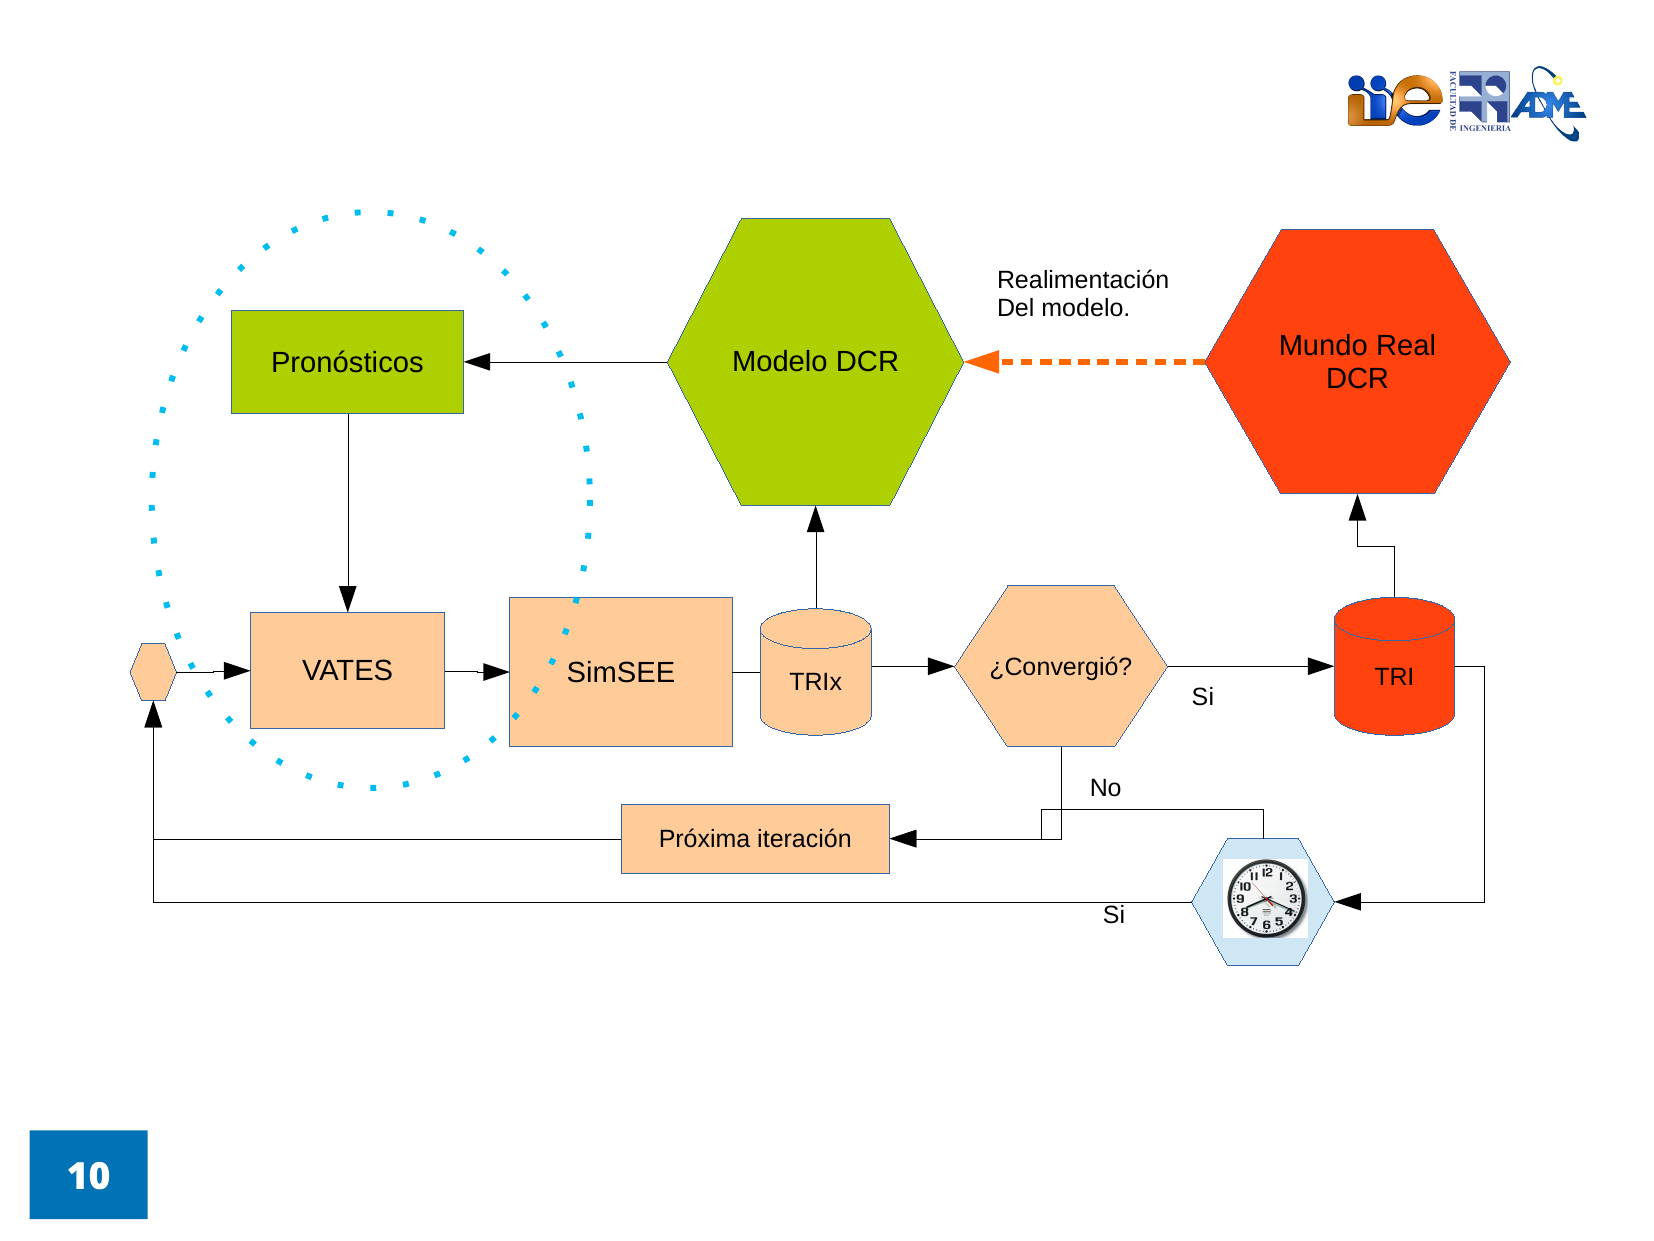

Modelo DCR
Mundo Real
DCR
Realimentación
Del modelo.
Pronósticos
¿Convergió?
SimSEE
TRI
TRIx
VATES
Si
No
Próxima iteración
Si